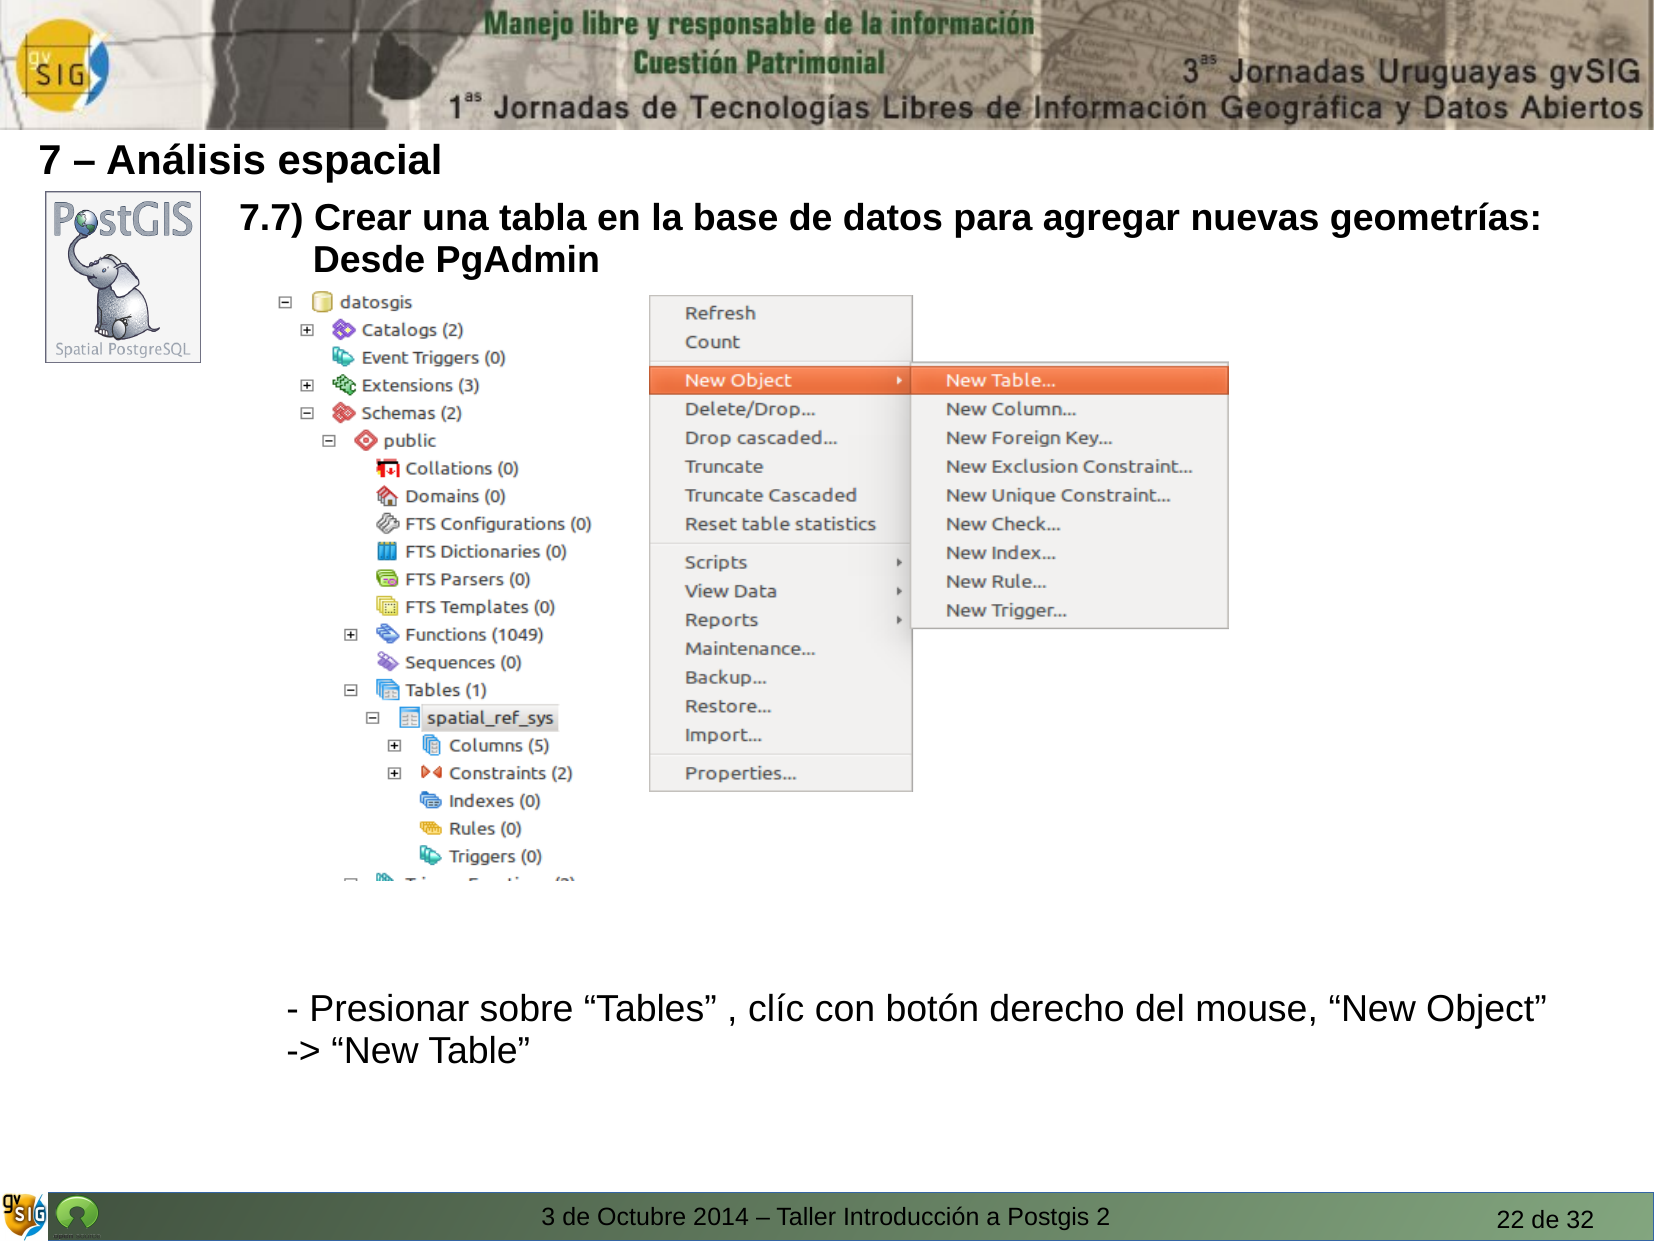

7 – Análisis espacial
7.7) Crear una tabla en la base de datos para agregar nuevas geometrías:
	Desde PgAdmin
- Presionar sobre “Tables” , clíc con botón derecho del mouse, “New Object” -> “New Table”
3 de Octubre 2014 – Taller Introducción a Postgis 2
 de 32